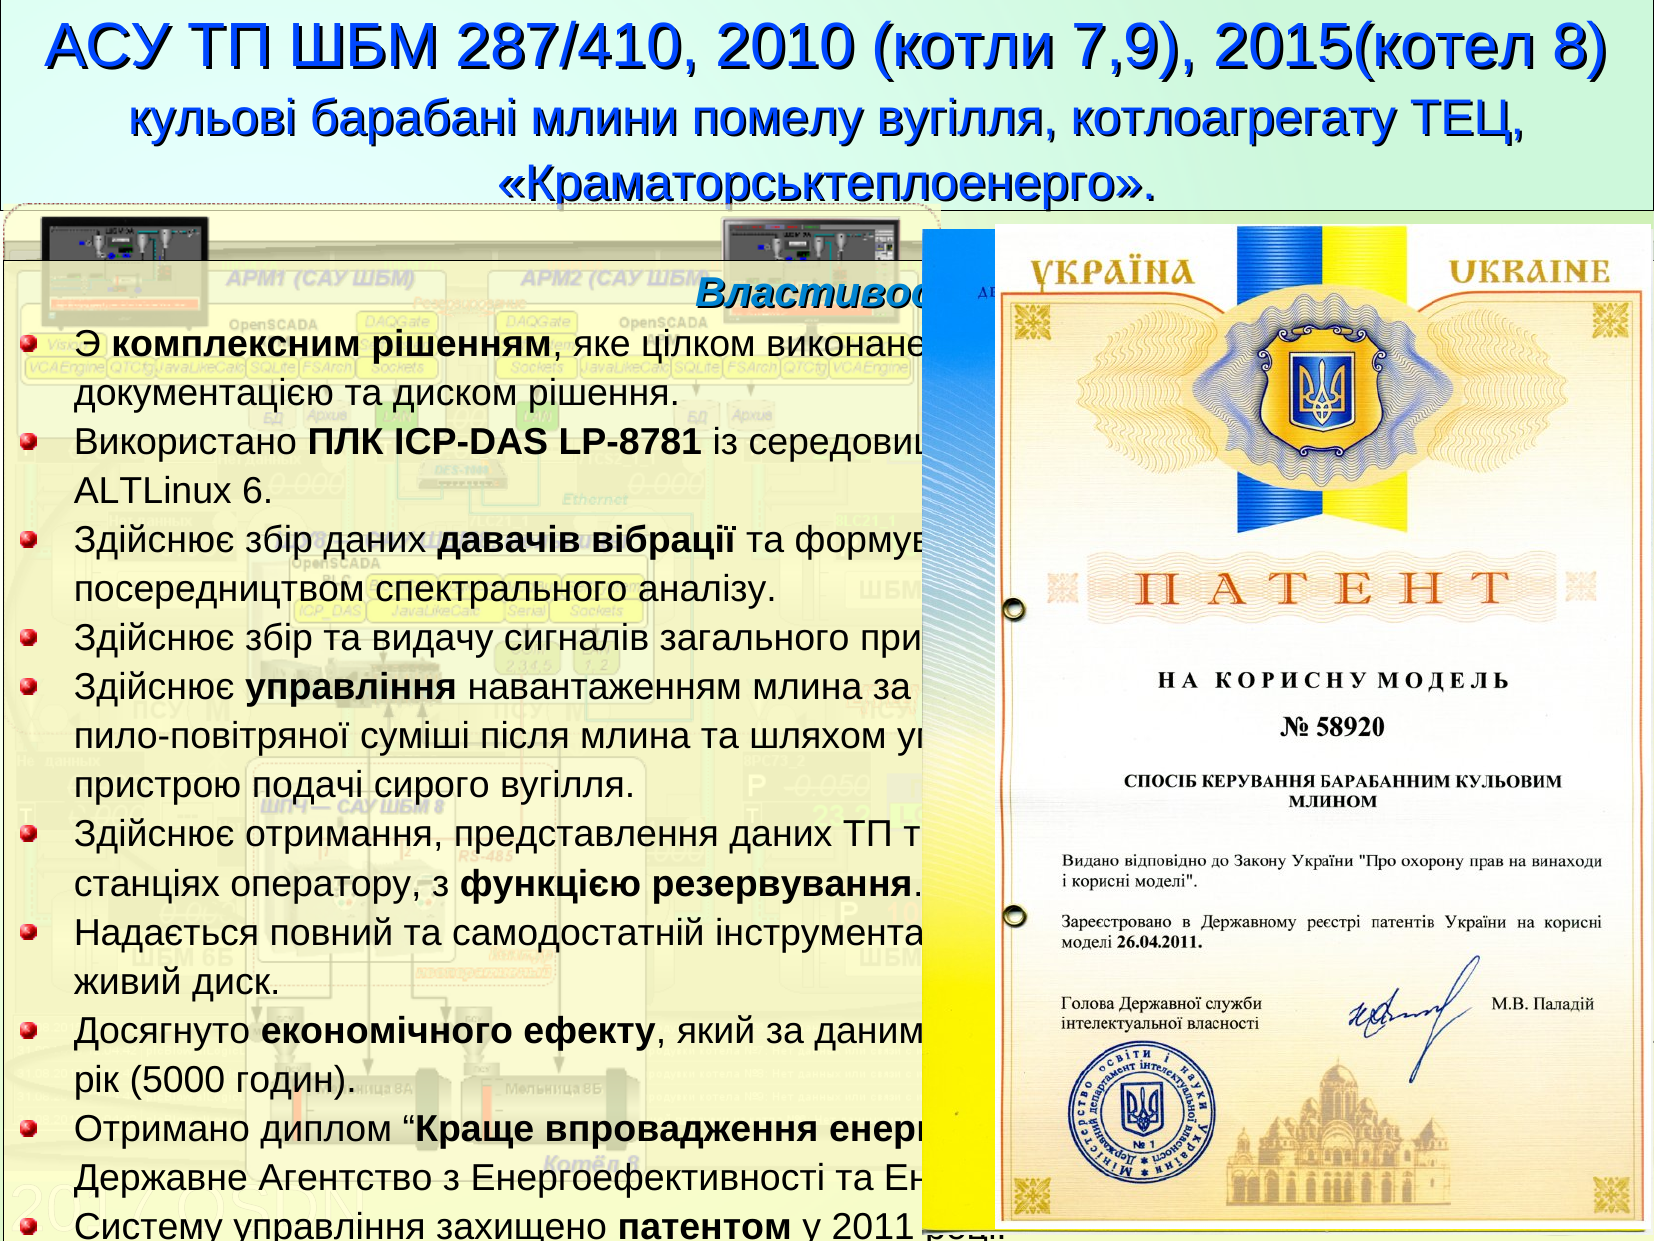

# АСУ ТП ШБМ 287/410, 2010 (котли 7,9), 2015(котел 8) кульові барабані млини помелу вугілля, котлоагрегату ТЕЦ, «Краматорськтеплоенерго».
Властивості
Э комплексним рішенням, яке цілком виконане лідером проекту (АРМ+ПЛК), включно з документацією та диском рішення.
Використано ПЛК ICP-DAS LP-8781 із середовищем виконання OpenSCADA 0.9Work + ALTLinux 6.
Здійснює збір даних давачів вібрації та формування рівня навантаження млинів за посередництвом спектрального аналізу.
Здійснює збір та видачу сигналів загального призначення за обладнанням млина.
Здійснює управління навантаженням млина за обчисленим рівнем або температурою пило-повітряної суміші після млина та шляхом управління частотою обертання диску пристрою подачі сирого вугілля.
Здійснює отримання, представлення даних ТП та обслуговування дій оператору на станціях оператору, з функцією резервування.
Надається повний та самодостатній інструментарій обслуговування та розробки САУ, живий диск.
Досягнуто економічного ефекту, який за даним замовника склав 4.6 мільйони гривень за рік (5000 годин).
Отримано диплом “Краще впровадження енергоефективних технологій» від Державне Агентство з Енергоефективності та Енергозаощадження.
Систему управління захищено патентом у 2011 році.